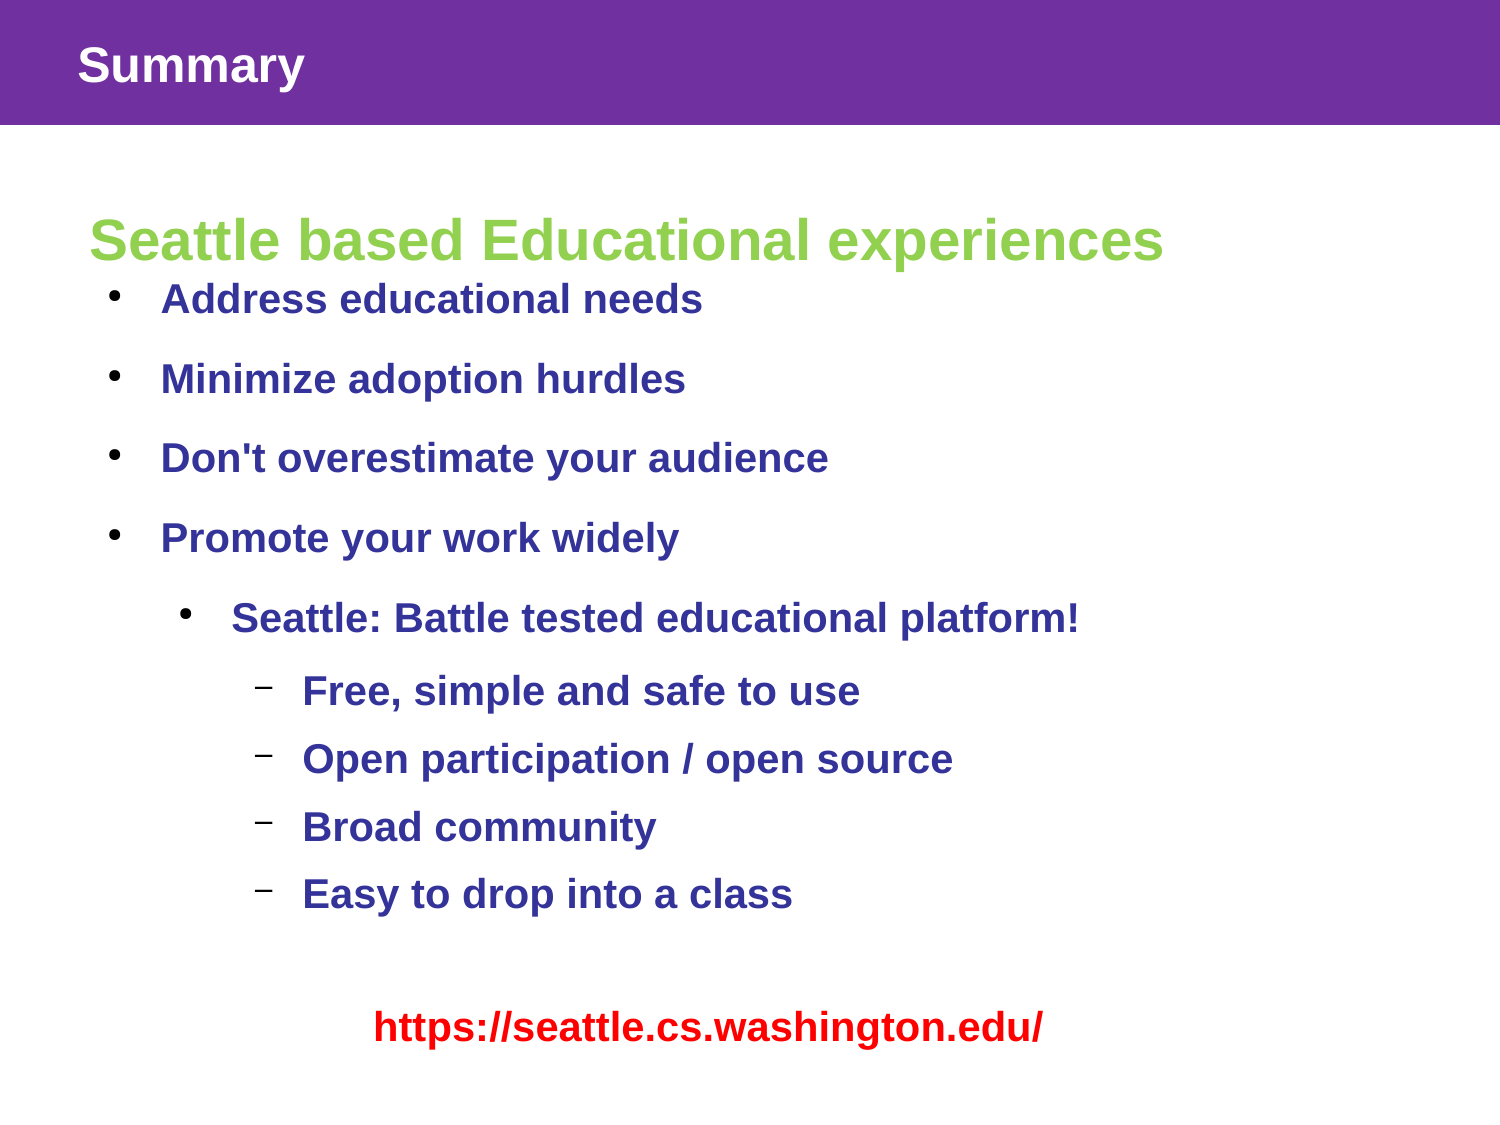

Summary
# Seattle based Educational experiences
Address educational needs
Minimize adoption hurdles
Don't overestimate your audience
Promote your work widely
Seattle: Battle tested educational platform!
Free, simple and safe to use
Open participation / open source
Broad community
Easy to drop into a class
https://seattle.cs.washington.edu/